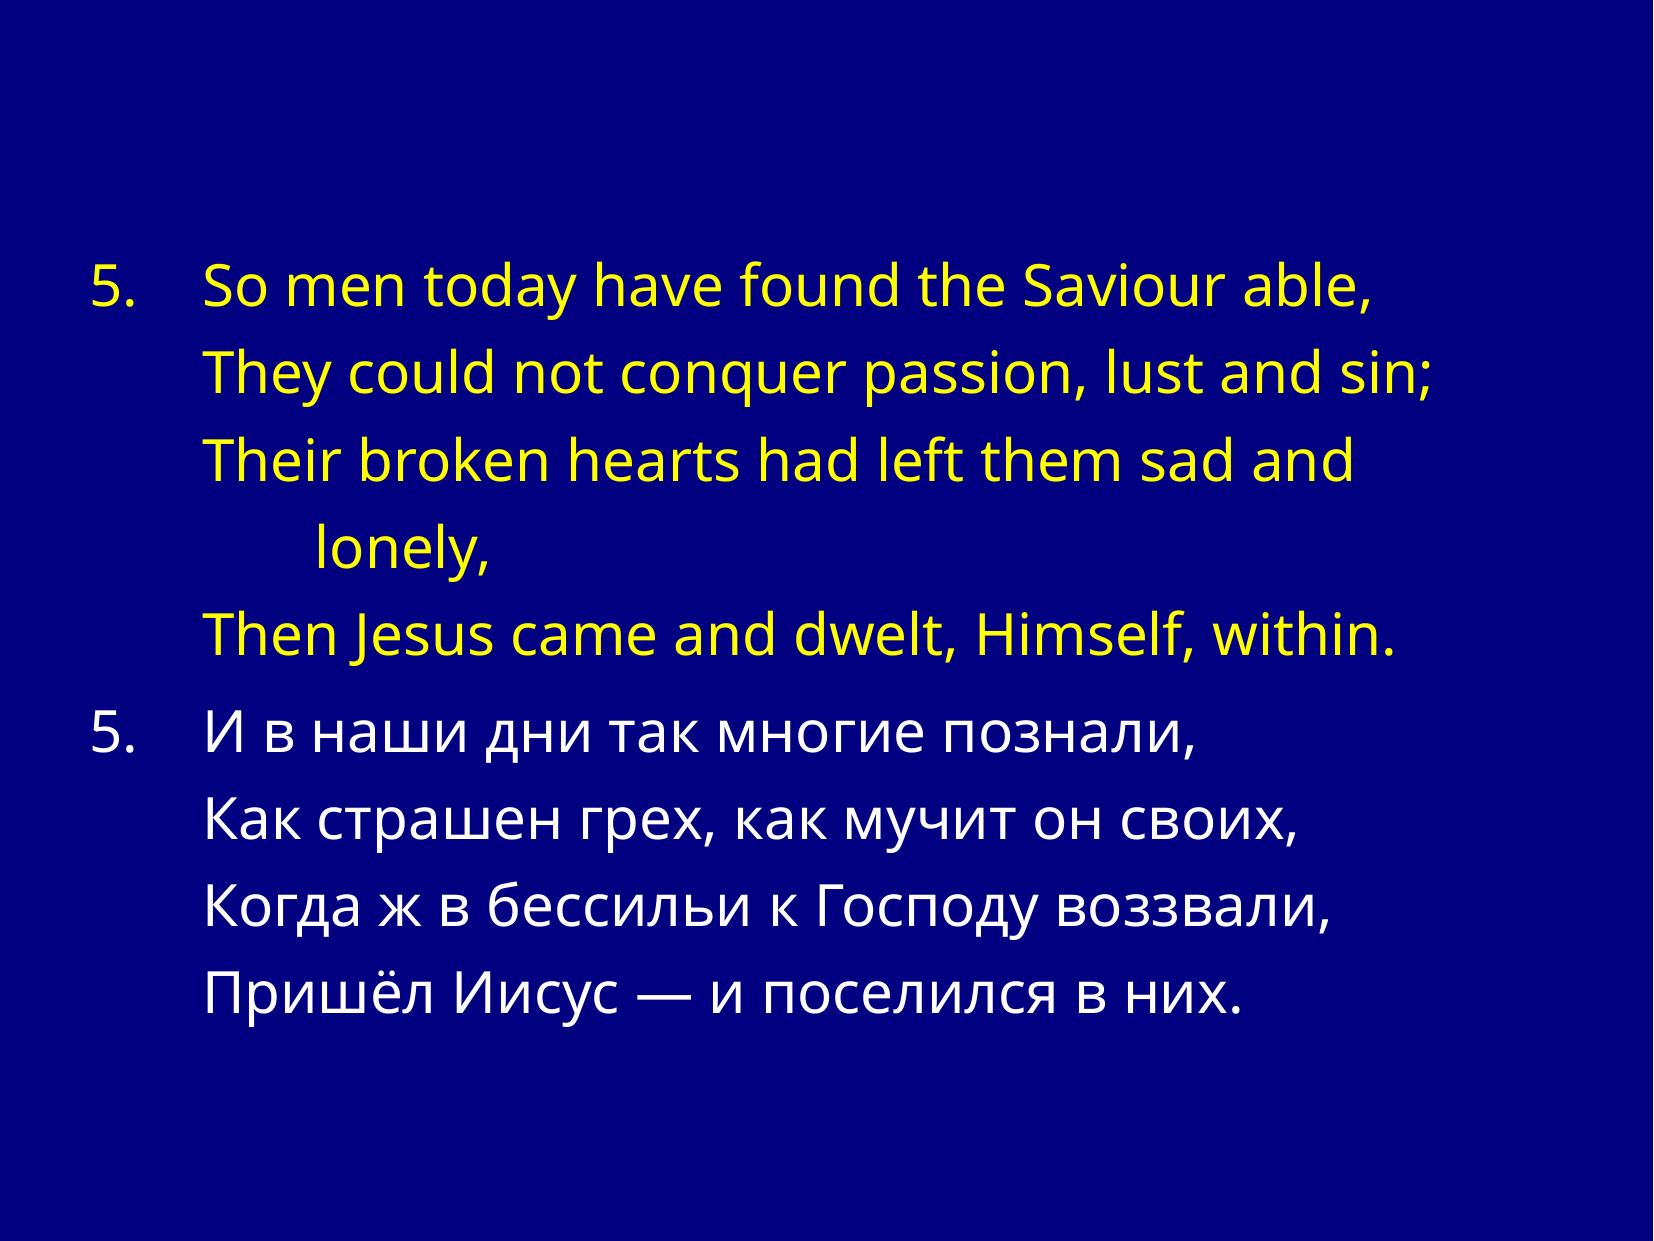

5.	So men today have found the Saviour able,
	They could not conquer passion, lust and sin;
	Their broken hearts had left them sad and
		lonely,
	Then Jesus came and dwelt, Himself, within.
5.	И в наши дни так многие познали,
	Как страшен грех, как мучит он своих,
	Когда ж в бессильи к Господу воззвали,
	Пришёл Иисус — и поселился в них.